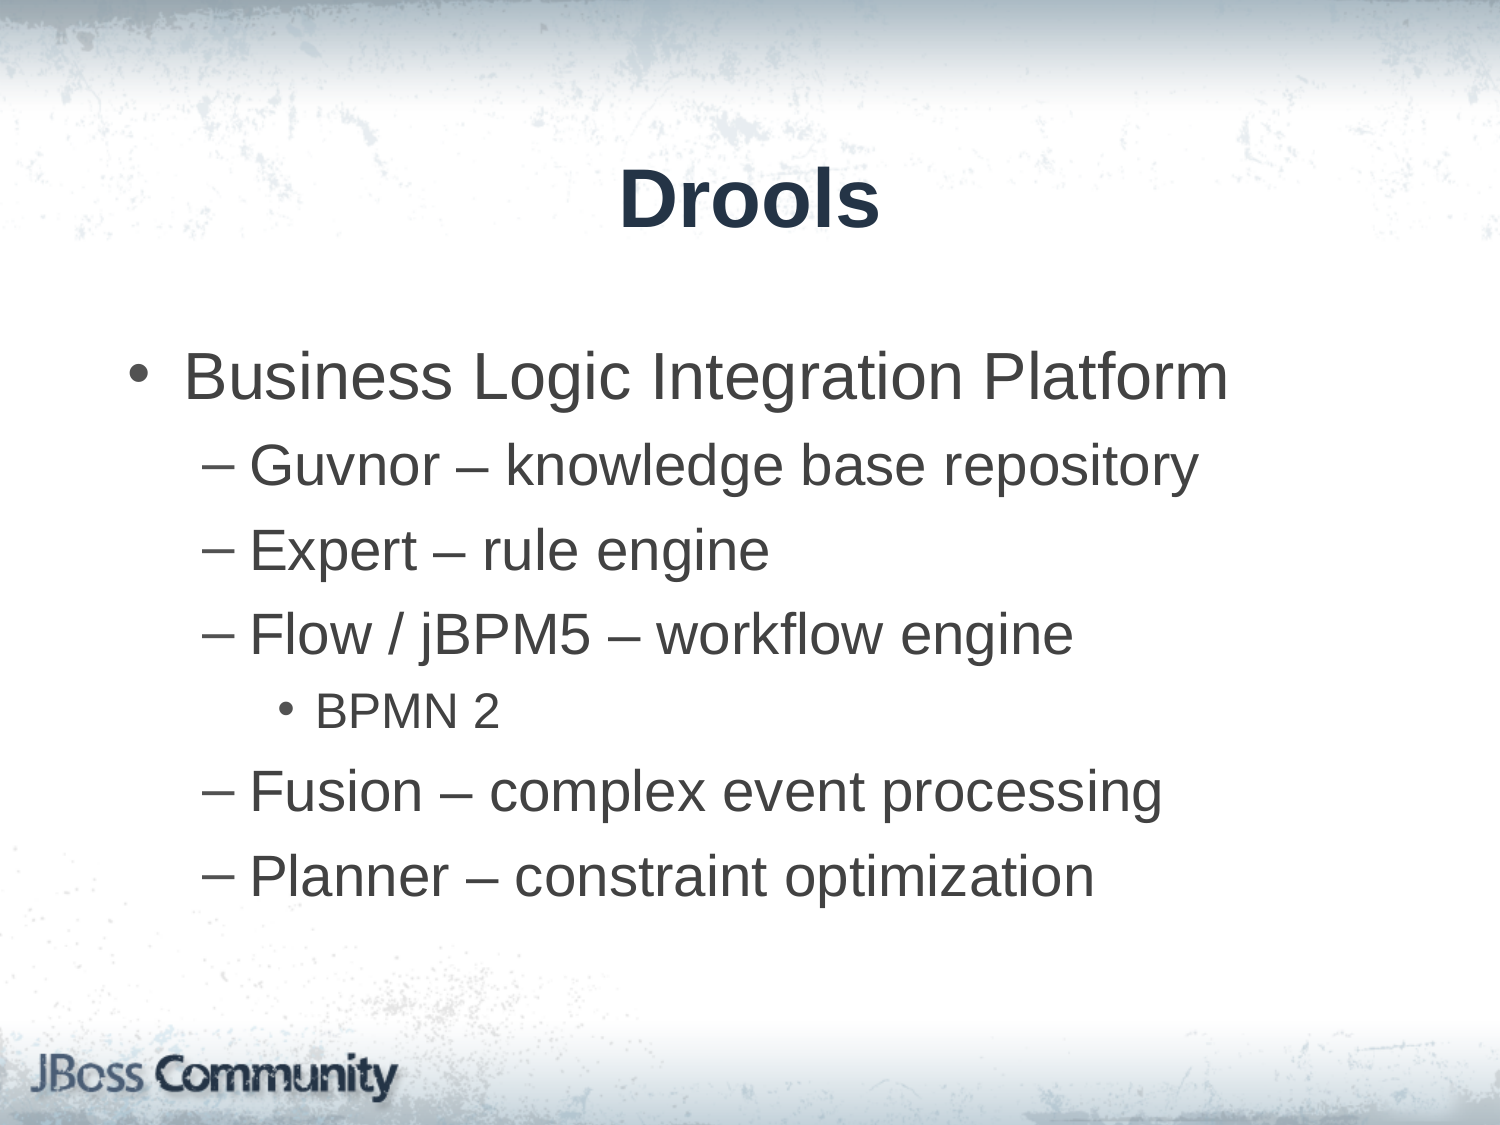

# Drools
Business Logic Integration Platform
Guvnor – knowledge base repository
Expert – rule engine
Flow / jBPM5 – workflow engine
BPMN 2
Fusion – complex event processing
Planner – constraint optimization